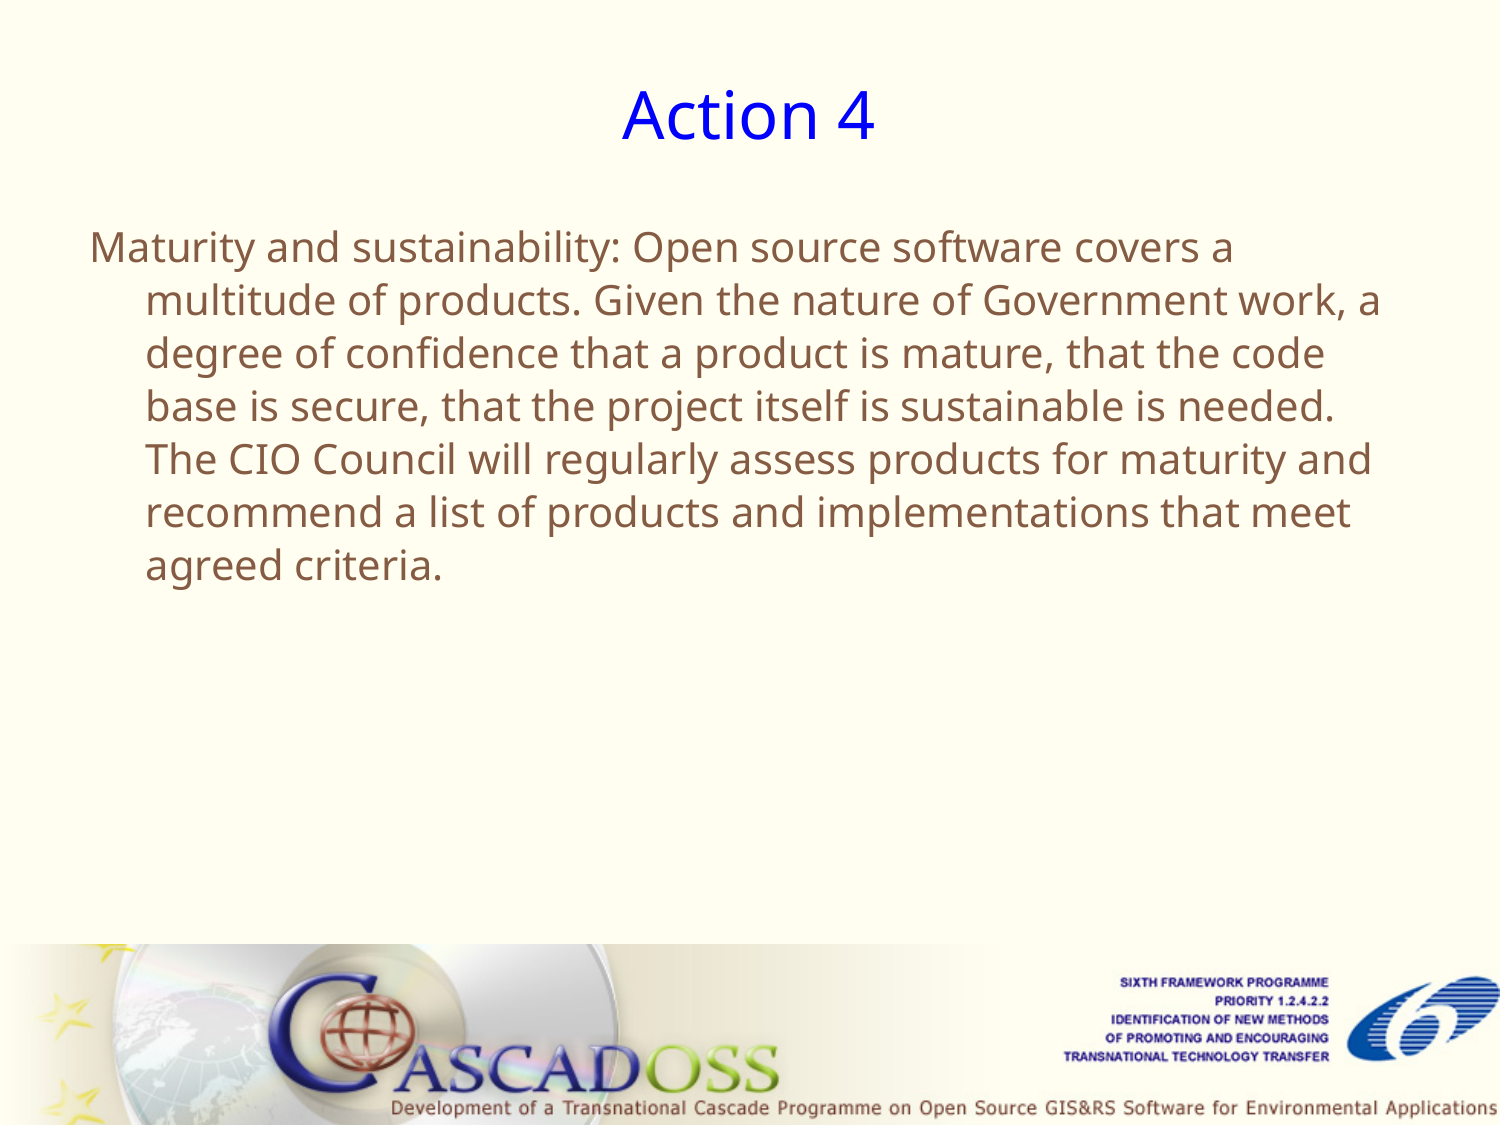

# Action 4
Maturity and sustainability: Open source software covers a multitude of products. Given the nature of Government work, a degree of confidence that a product is mature, that the code base is secure, that the project itself is sustainable is needed. The CIO Council will regularly assess products for maturity and recommend a list of products and implementations that meet agreed criteria.